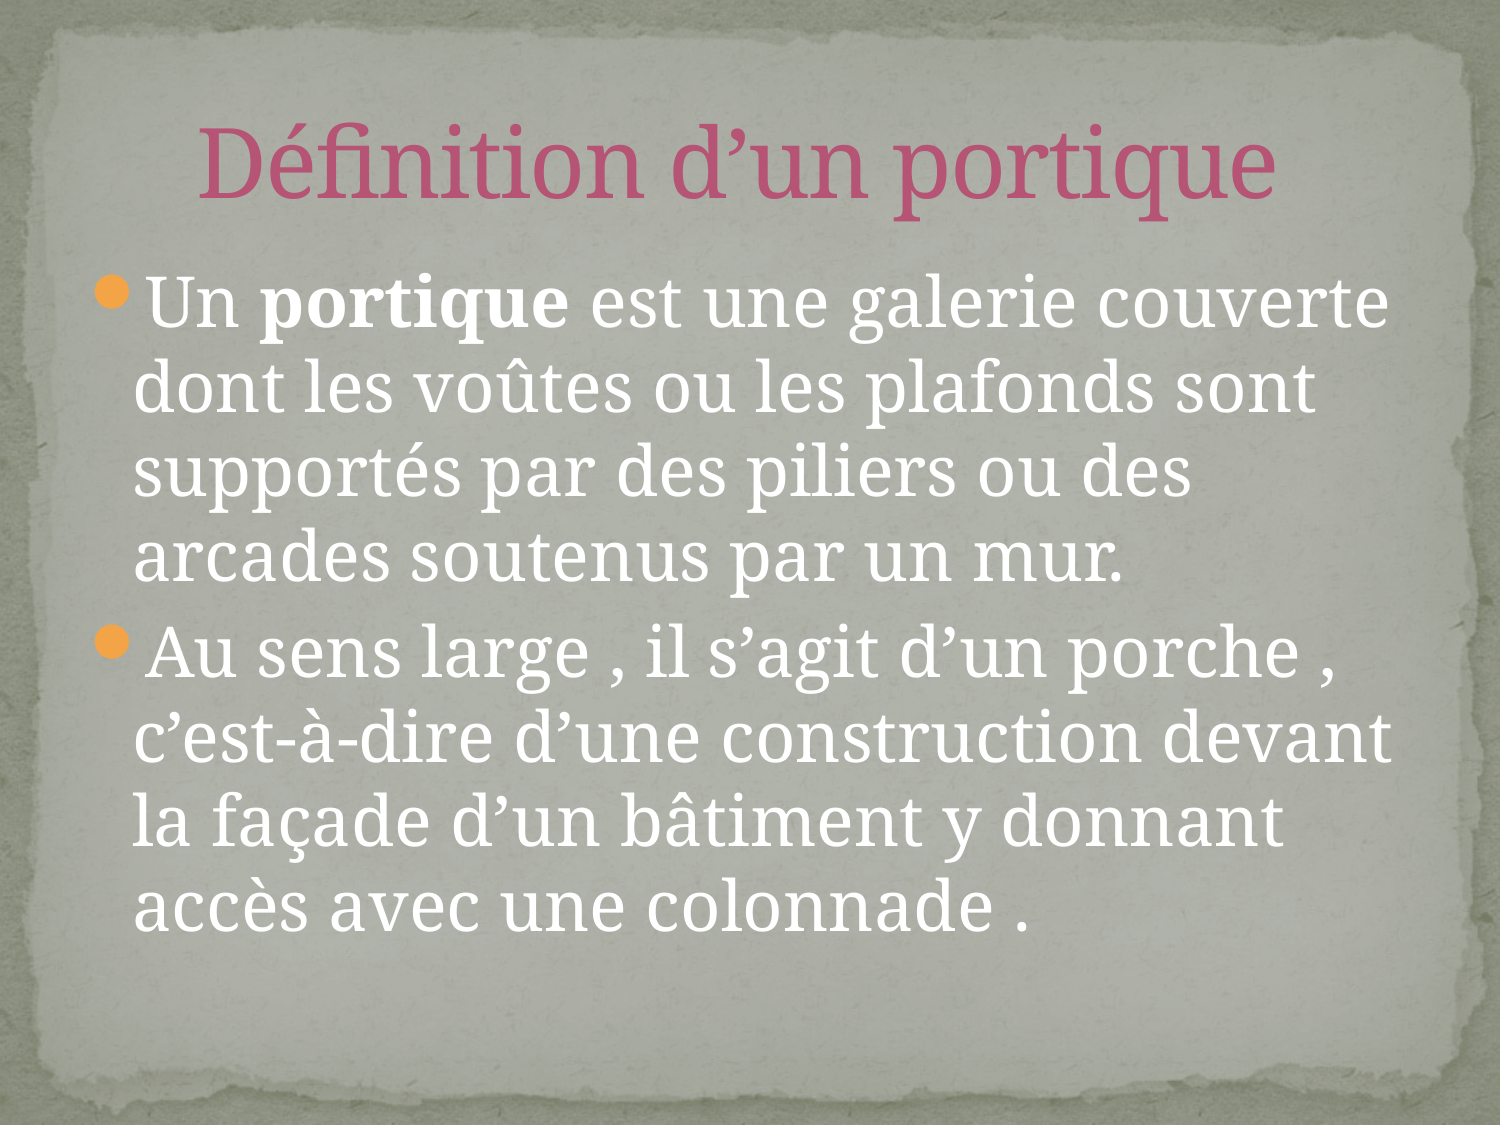

Définition d’un portique
# Un portique est une galerie couverte dont les voûtes ou les plafonds sont supportés par des piliers ou des arcades soutenus par un mur.
Au sens large , il s’agit d’un porche , c’est-à-dire d’une construction devant la façade d’un bâtiment y donnant accès avec une colonnade .